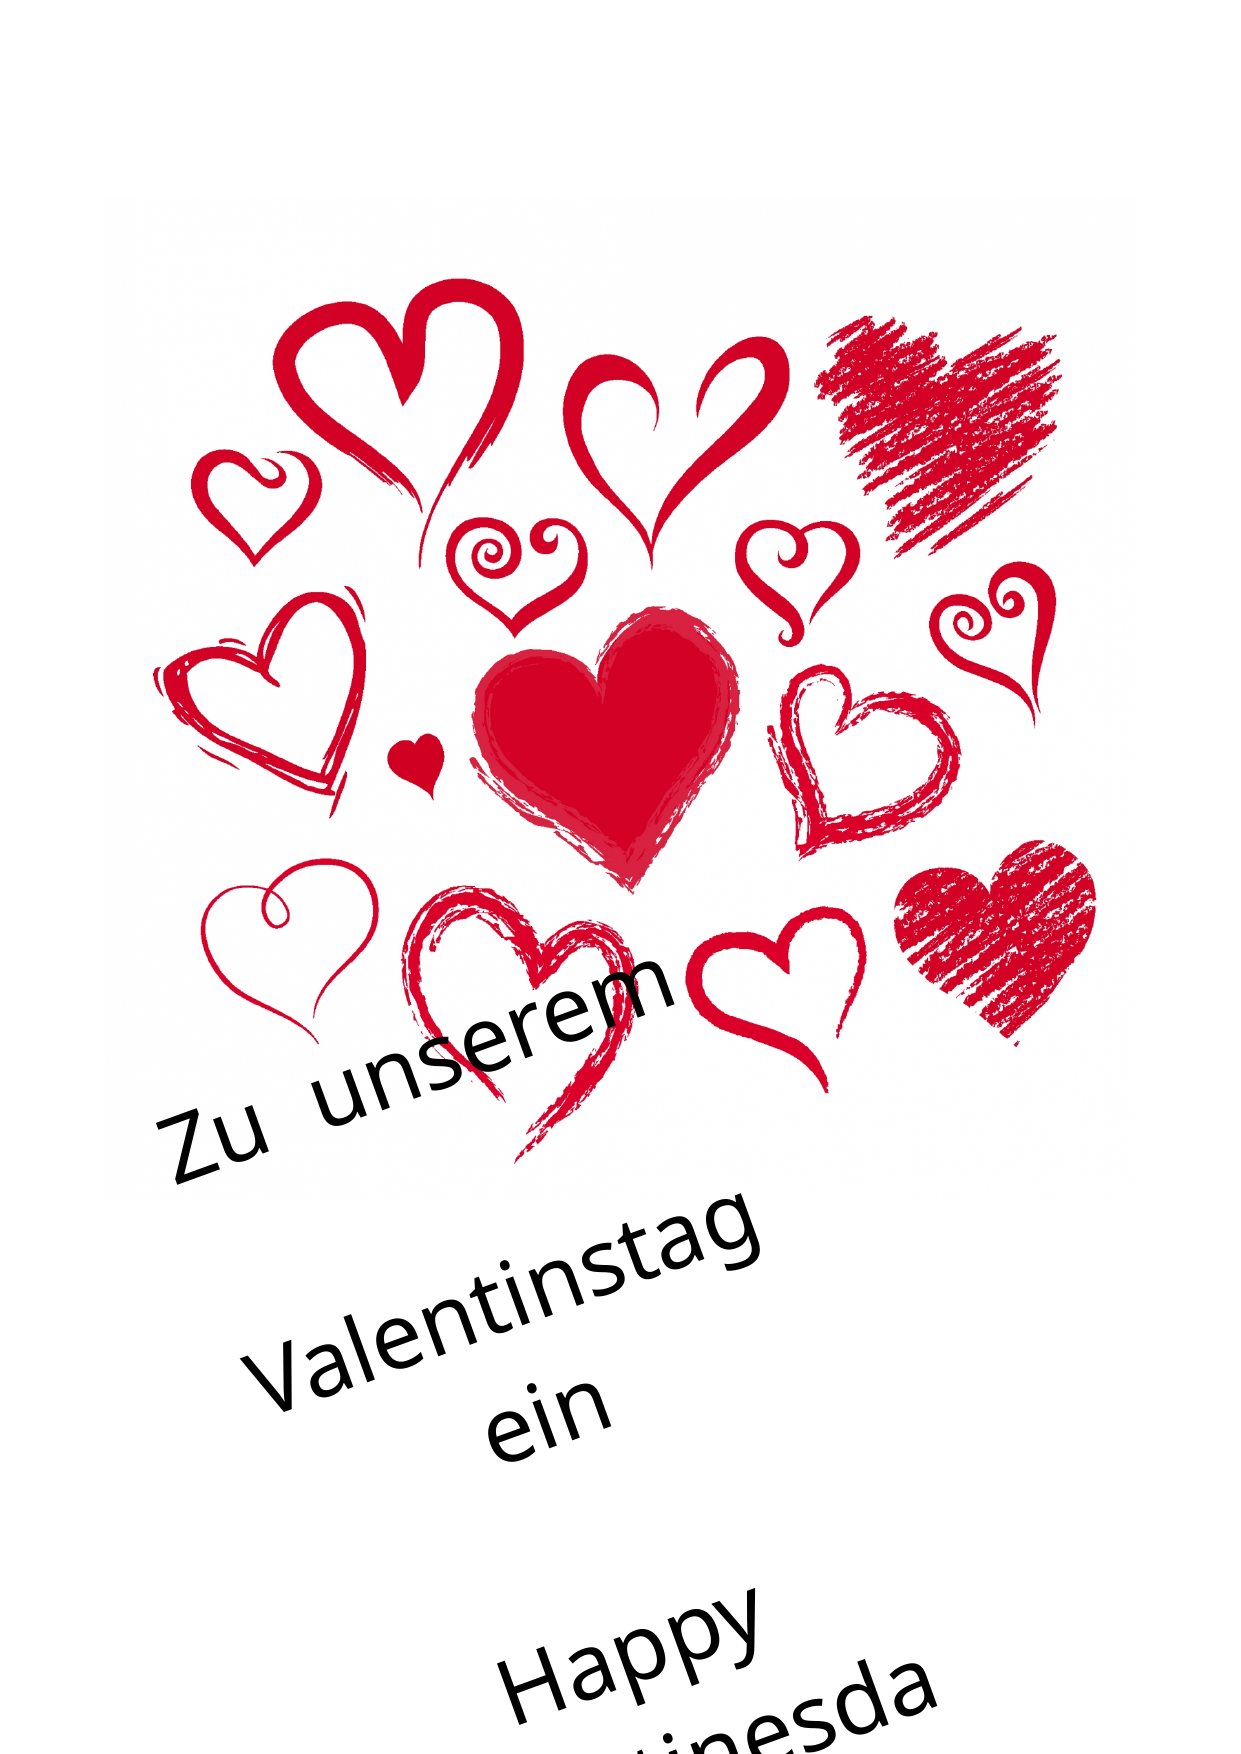

Zu unserem
 Valentinstag ein
Happy Valentinesday !!!